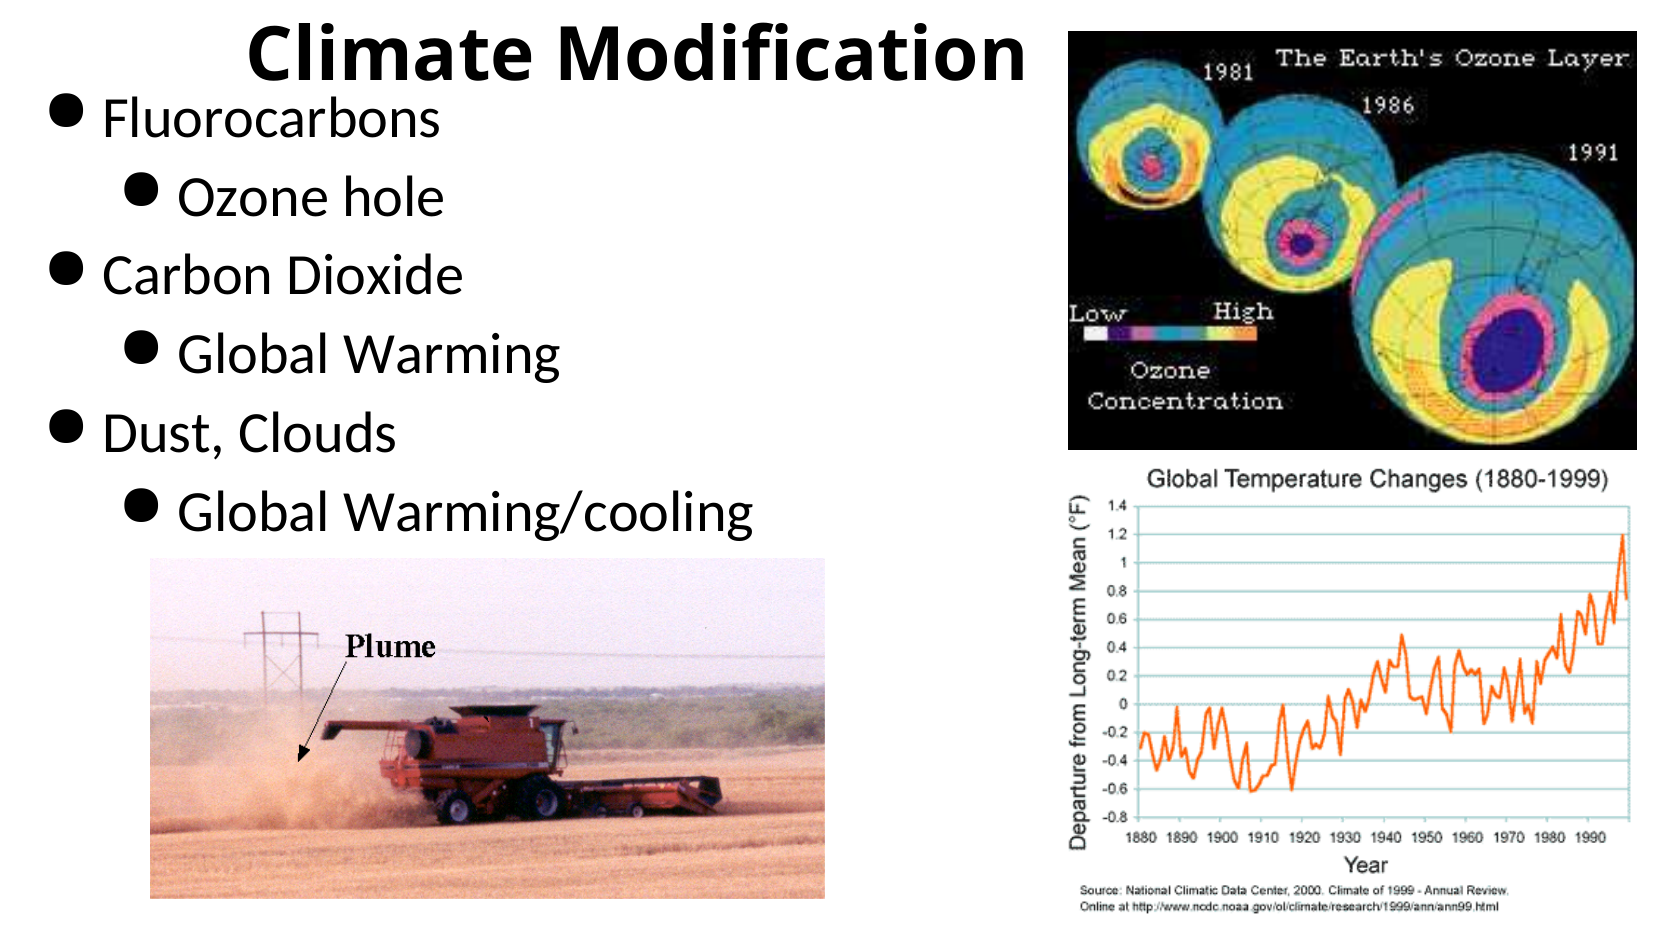

Fluorocarbons
 Ozone hole
 Carbon Dioxide
 Global Warming
 Dust, Clouds
 Global Warming/cooling
# Climate Modification